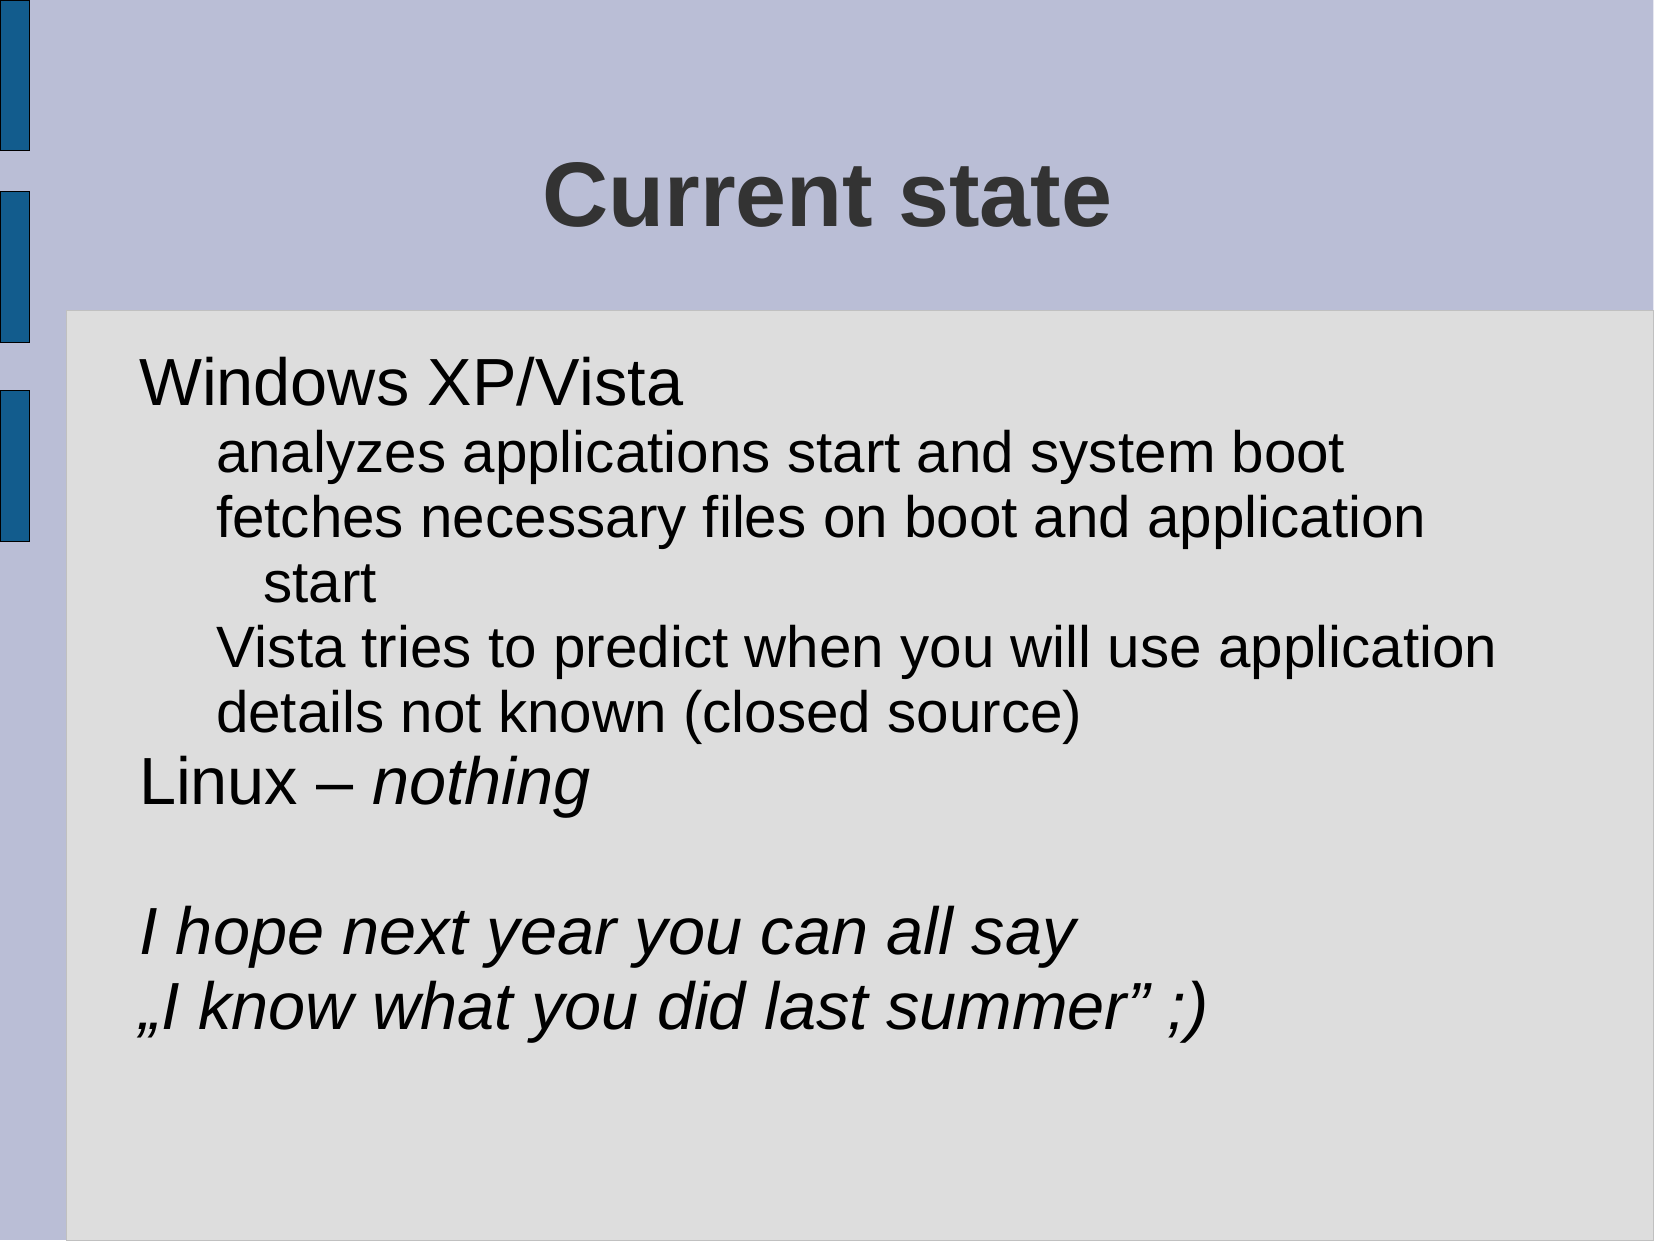

# Current state
Windows XP/Vista
analyzes applications start and system boot
fetches necessary files on boot and application start
Vista tries to predict when you will use application
details not known (closed source)
Linux – nothing
I hope next year you can all say
„I know what you did last summer” ;)